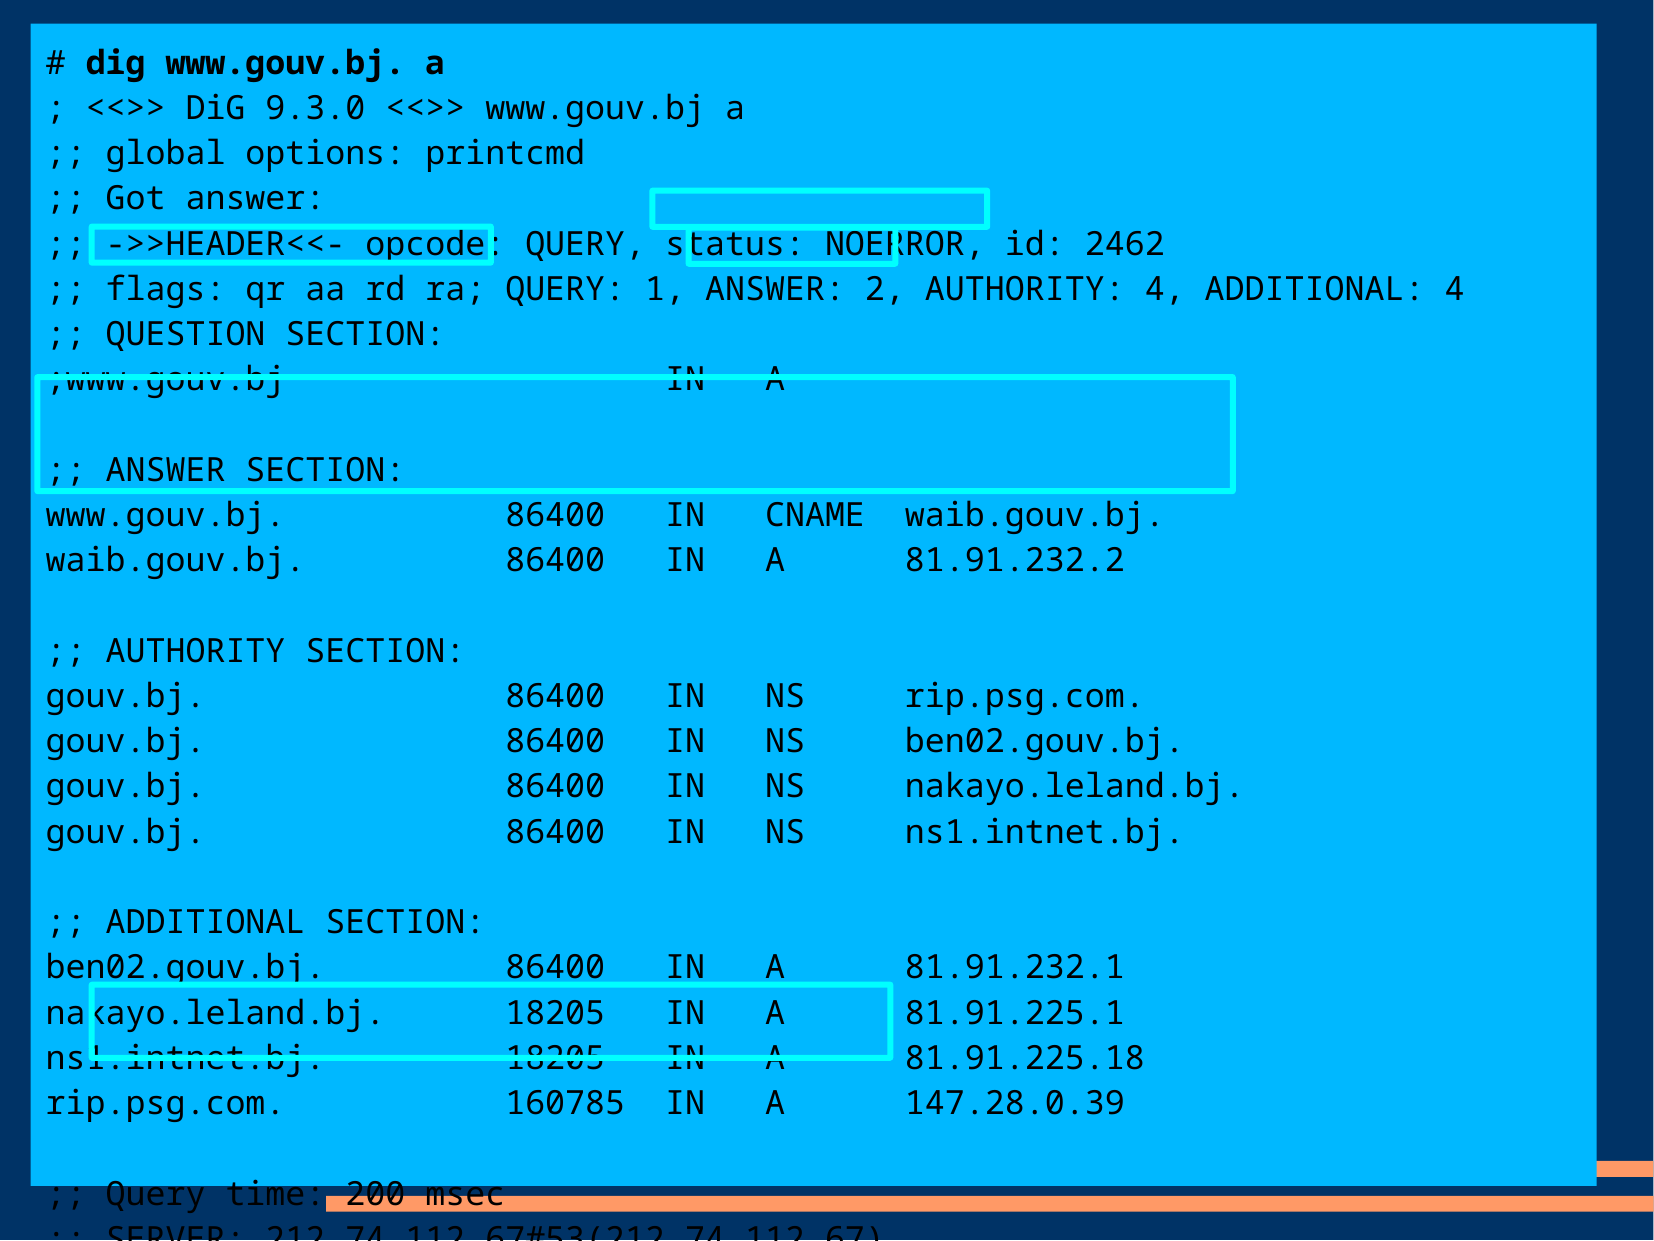

# dig www.gouv.bj. a
; <<>> DiG 9.3.0 <<>> www.gouv.bj a
;; global options: printcmd
;; Got answer:
;; ->>HEADER<<- opcode: QUERY, status: NOERROR, id: 2462
;; flags: qr aa rd ra; QUERY: 1, ANSWER: 2, AUTHORITY: 4, ADDITIONAL: 4
;; QUESTION SECTION:
;www.gouv.bj IN A
;; ANSWER SECTION:
www.gouv.bj. 86400 IN CNAME waib.gouv.bj.
waib.gouv.bj. 86400 IN A 81.91.232.2
;; AUTHORITY SECTION:
gouv.bj. 86400 IN NS rip.psg.com.
gouv.bj. 86400 IN NS ben02.gouv.bj.
gouv.bj. 86400 IN NS nakayo.leland.bj.
gouv.bj. 86400 IN NS ns1.intnet.bj.
;; ADDITIONAL SECTION:
ben02.gouv.bj. 86400 IN A 81.91.232.1
nakayo.leland.bj. 18205 IN A 81.91.225.1
ns1.intnet.bj. 18205 IN A 81.91.225.18
rip.psg.com. 160785 IN A 147.28.0.39
;; Query time: 200 msec
;; SERVER: 212.74.112.67#53(212.74.112.67)
;; WHEN: Tue Dec 28 19:50:01 2004
;; MSG SIZE rcvd: 237